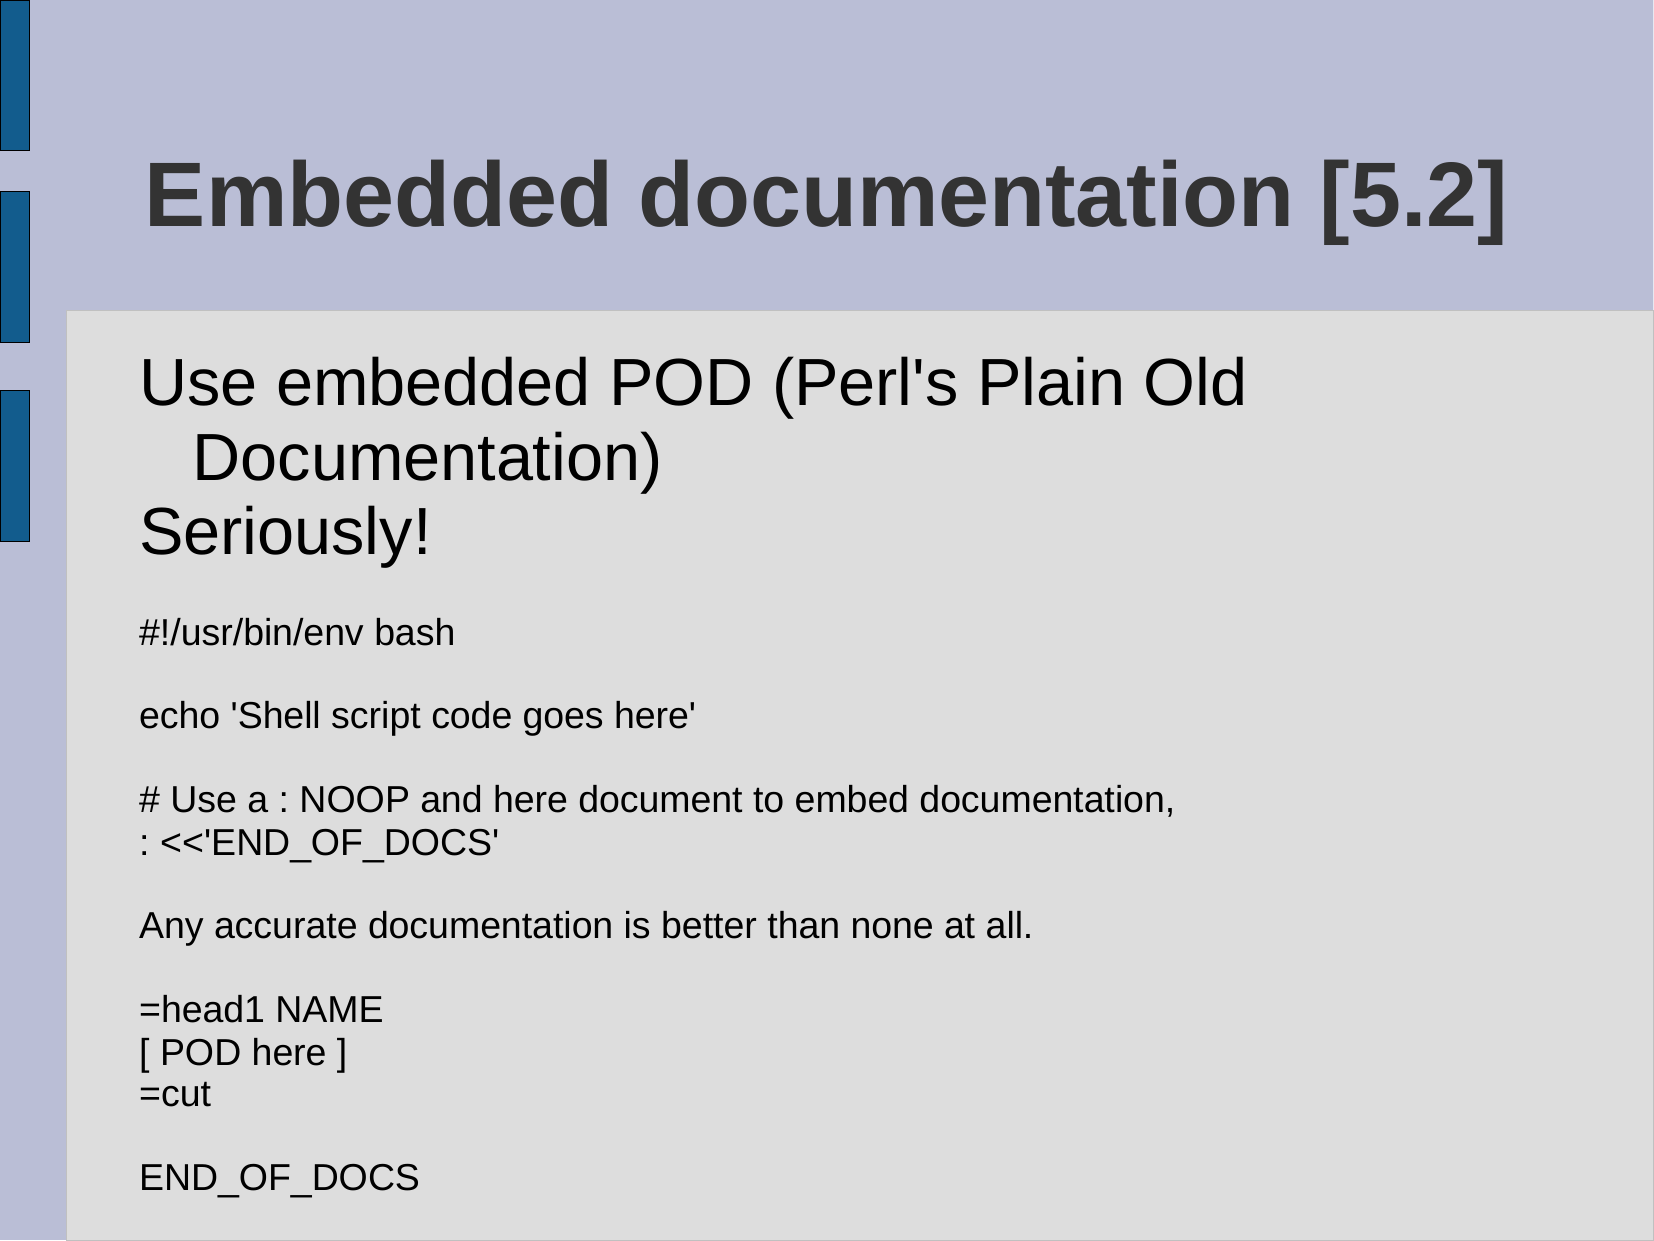

# Embedded documentation [5.2]
Use embedded POD (Perl's Plain Old Documentation)
Seriously!
#!/usr/bin/env bash
echo 'Shell script code goes here'
# Use a : NOOP and here document to embed documentation,
: <<'END_OF_DOCS'
Any accurate documentation is better than none at all.
=head1 NAME
[ POD here ]
=cut
END_OF_DOCS